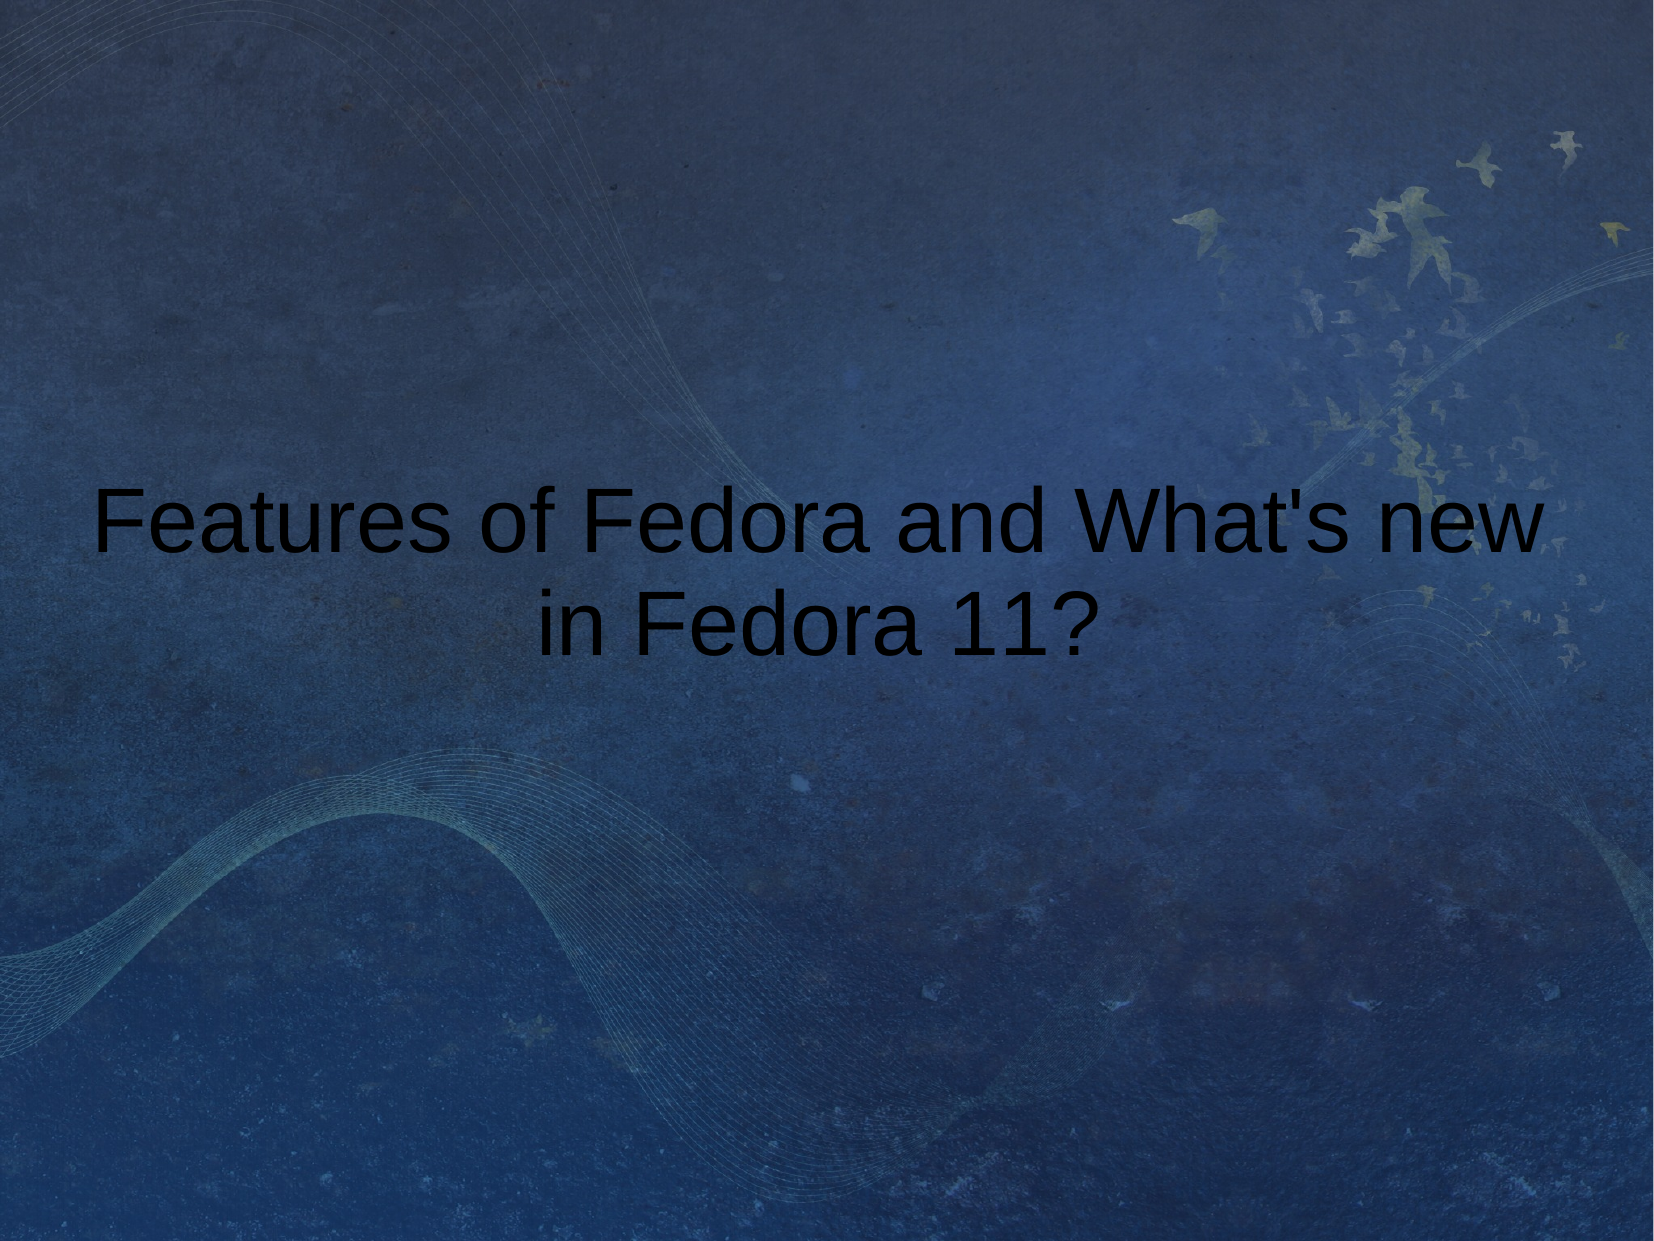

# Features of Fedora and What's new in Fedora 11?